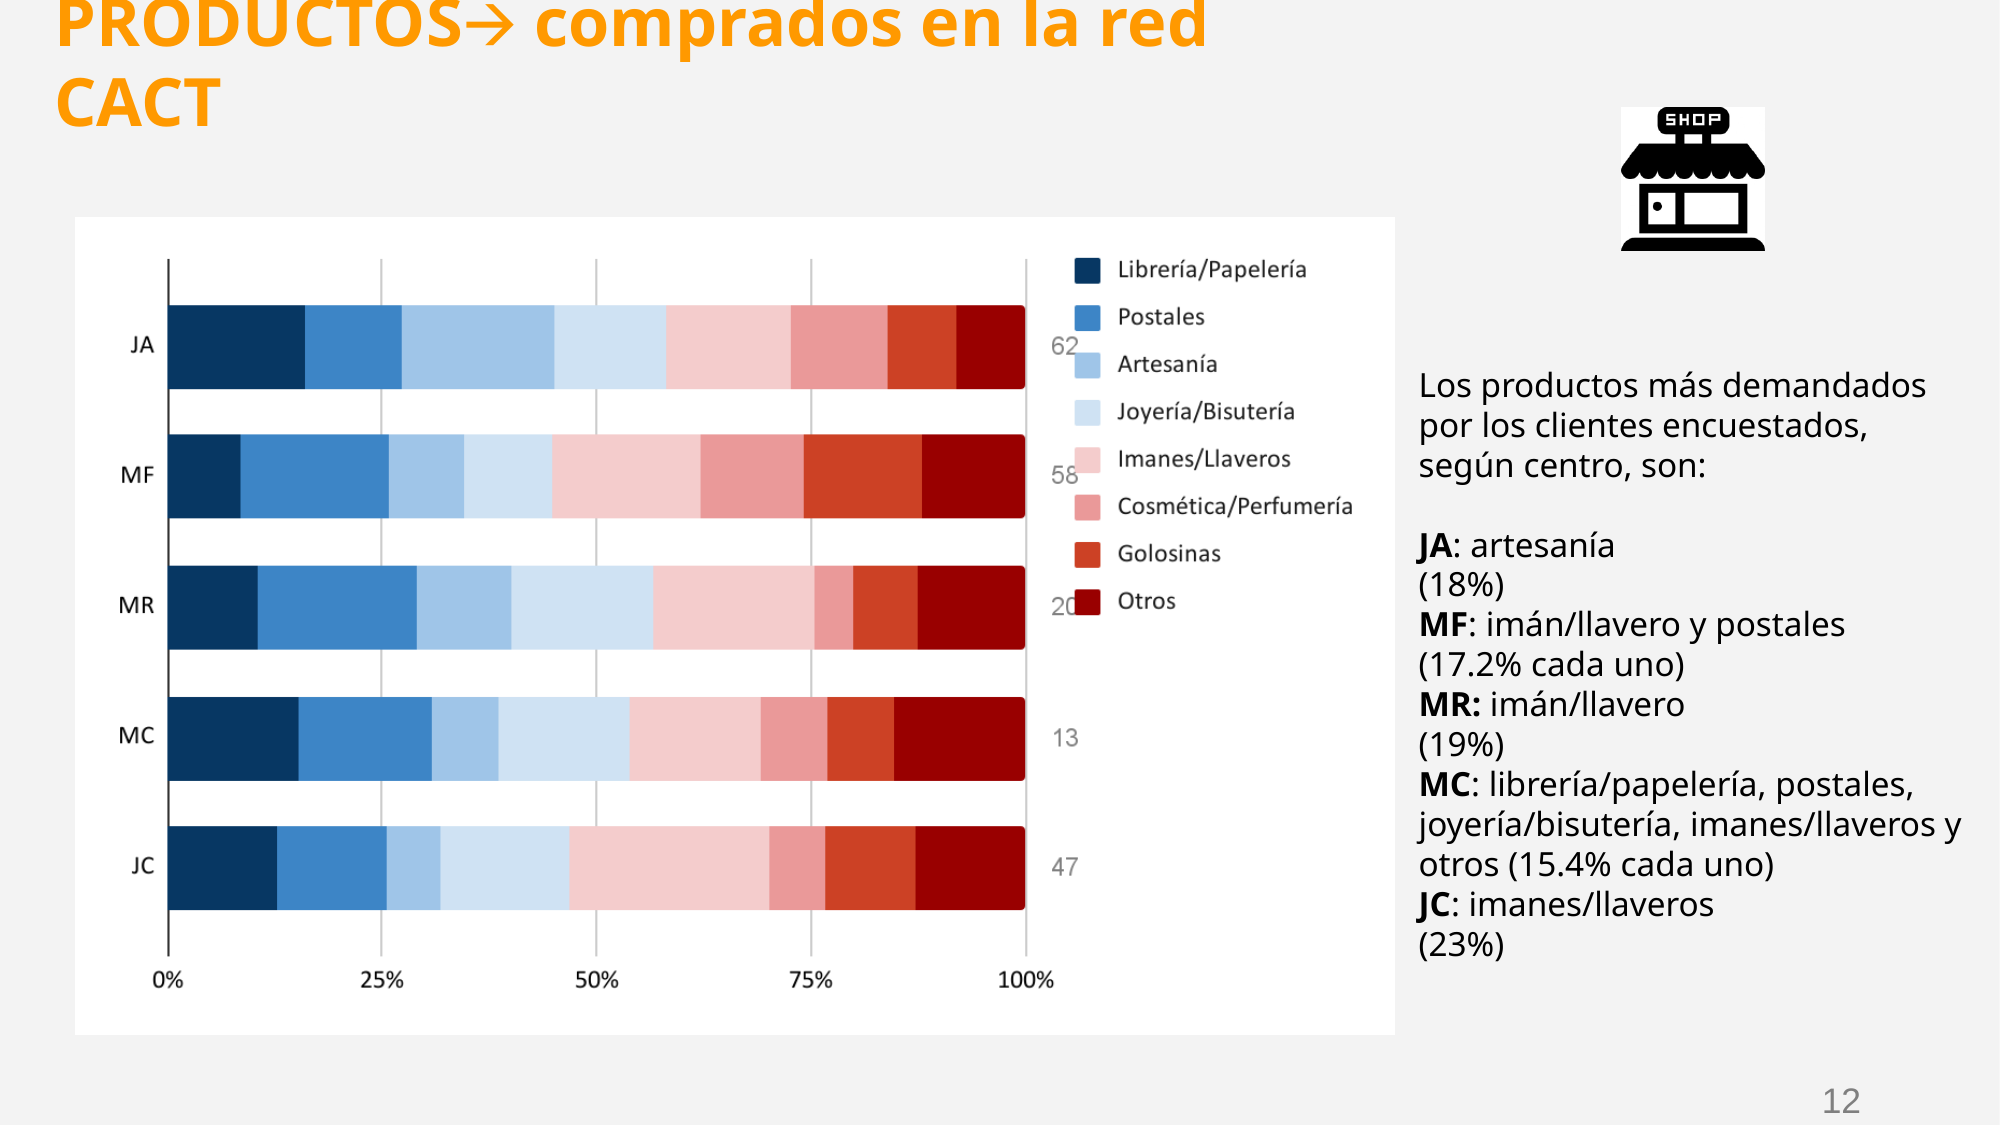

PRODUCTOS🡪 comprados en la red CACT
Los productos más demandados por los clientes encuestados, según centro, son:
JA: artesanía
(18%)
MF: imán/llavero y postales
(17.2% cada uno)
MR: imán/llavero
(19%)
MC: librería/papelería, postales, joyería/bisutería, imanes/llaveros y otros (15.4% cada uno)
JC: imanes/llaveros
(23%)